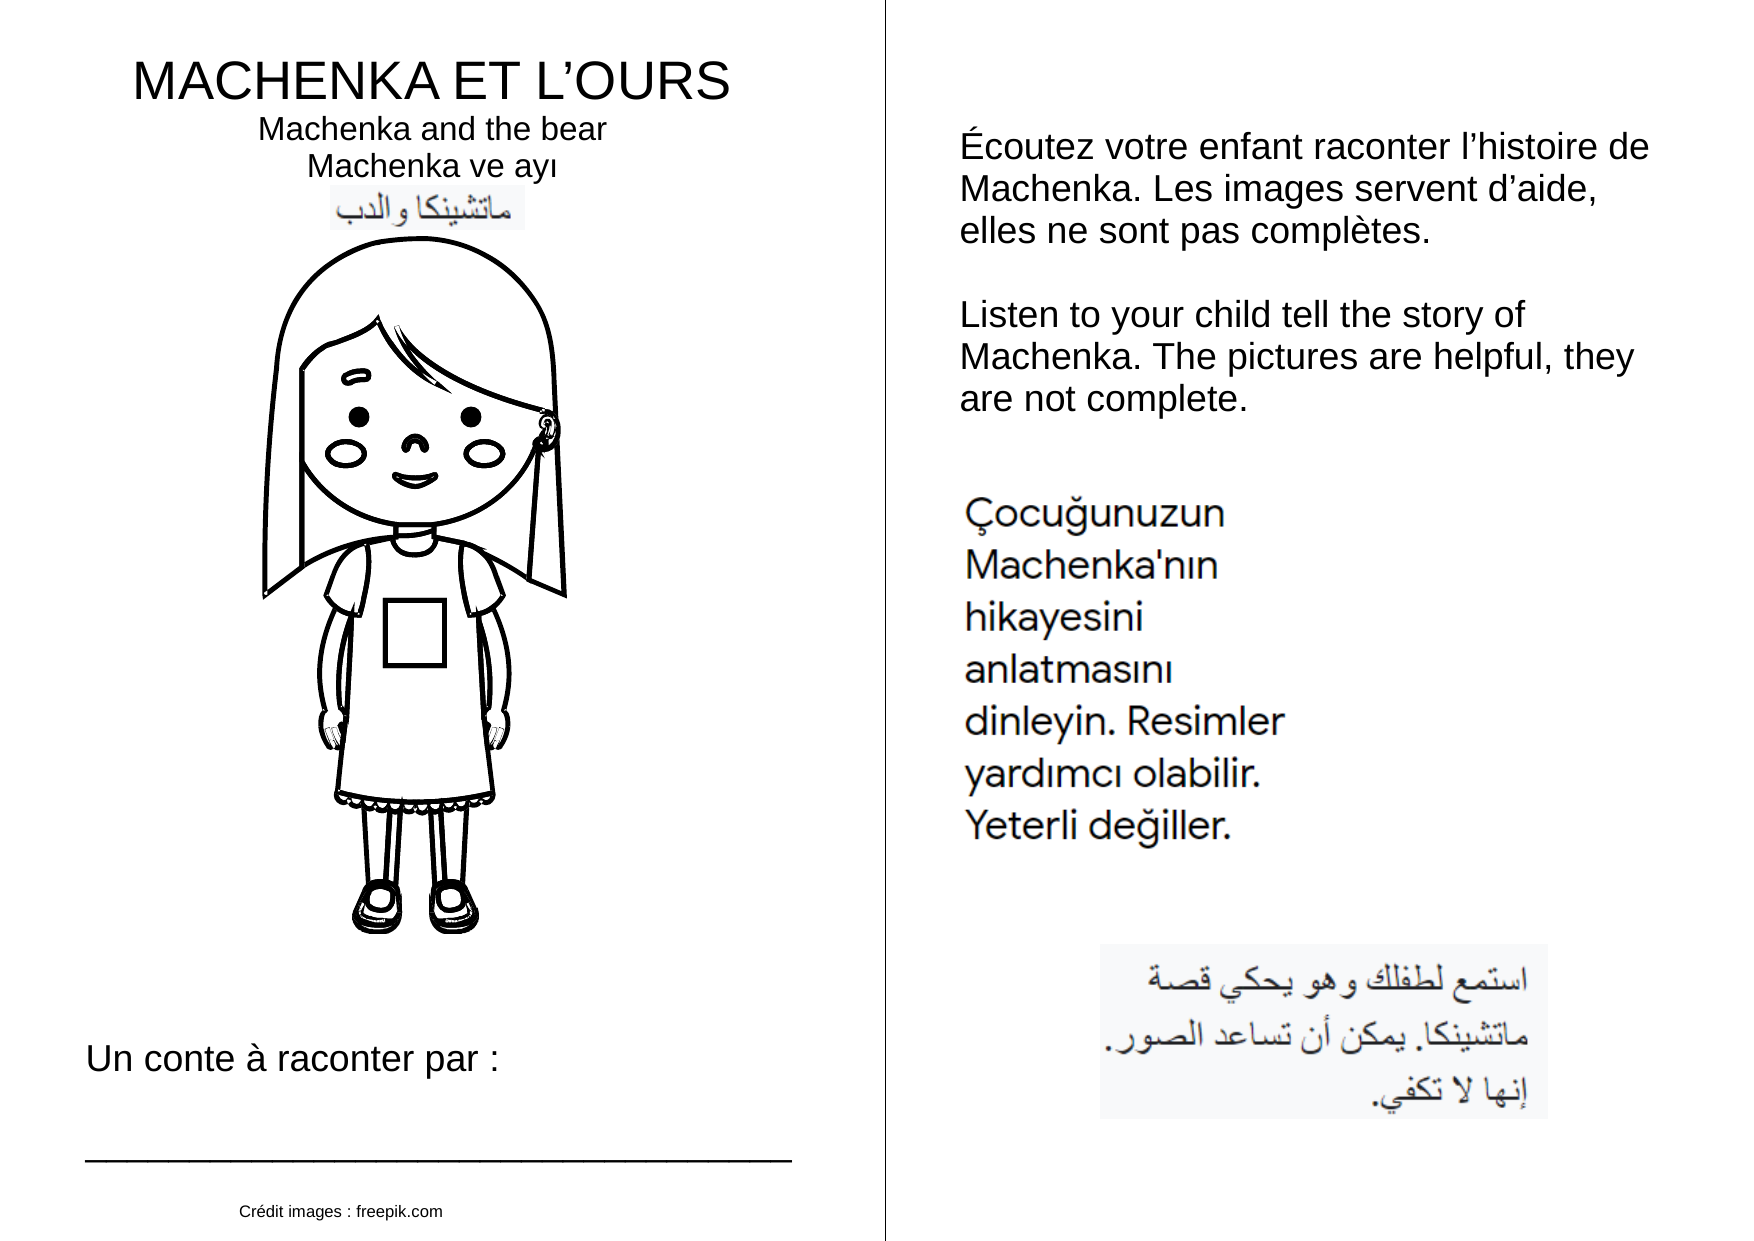

MACHENKA ET L’OURS
Machenka and the bear
Machenka ve ayı
Écoutez votre enfant raconter l’histoire de Machenka. Les images servent d’aide, elles ne sont pas complètes.
Listen to your child tell the story of Machenka. The pictures are helpful, they are not complete.
Un conte à raconter par :
__________________________________
Crédit images : freepik.com